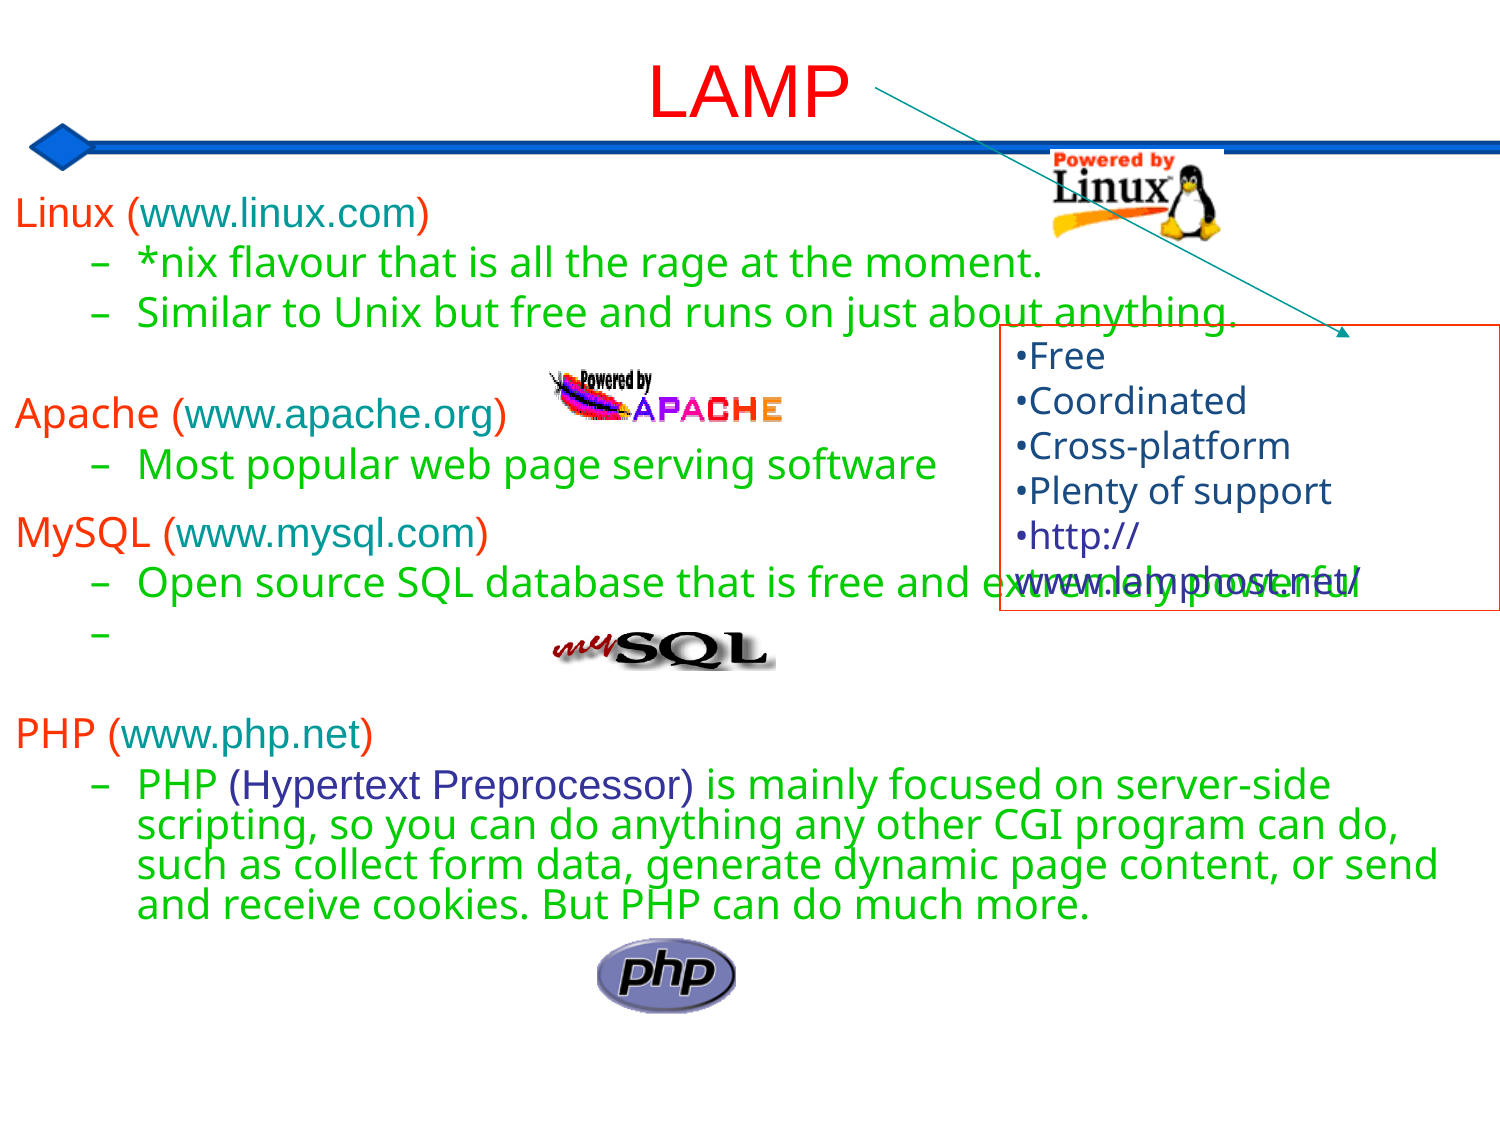

# LAMP
Linux (www.linux.com)
*nix flavour that is all the rage at the moment.
Similar to Unix but free and runs on just about anything.
Apache (www.apache.org)
Most popular web page serving software
MySQL (www.mysql.com)
Open source SQL database that is free and extremely powerful
PHP (www.php.net)
PHP (Hypertext Preprocessor) is mainly focused on server-side scripting, so you can do anything any other CGI program can do, such as collect form data, generate dynamic page content, or send and receive cookies. But PHP can do much more.
Free
Coordinated
Cross-platform
Plenty of support
http://www.lamphost.net/